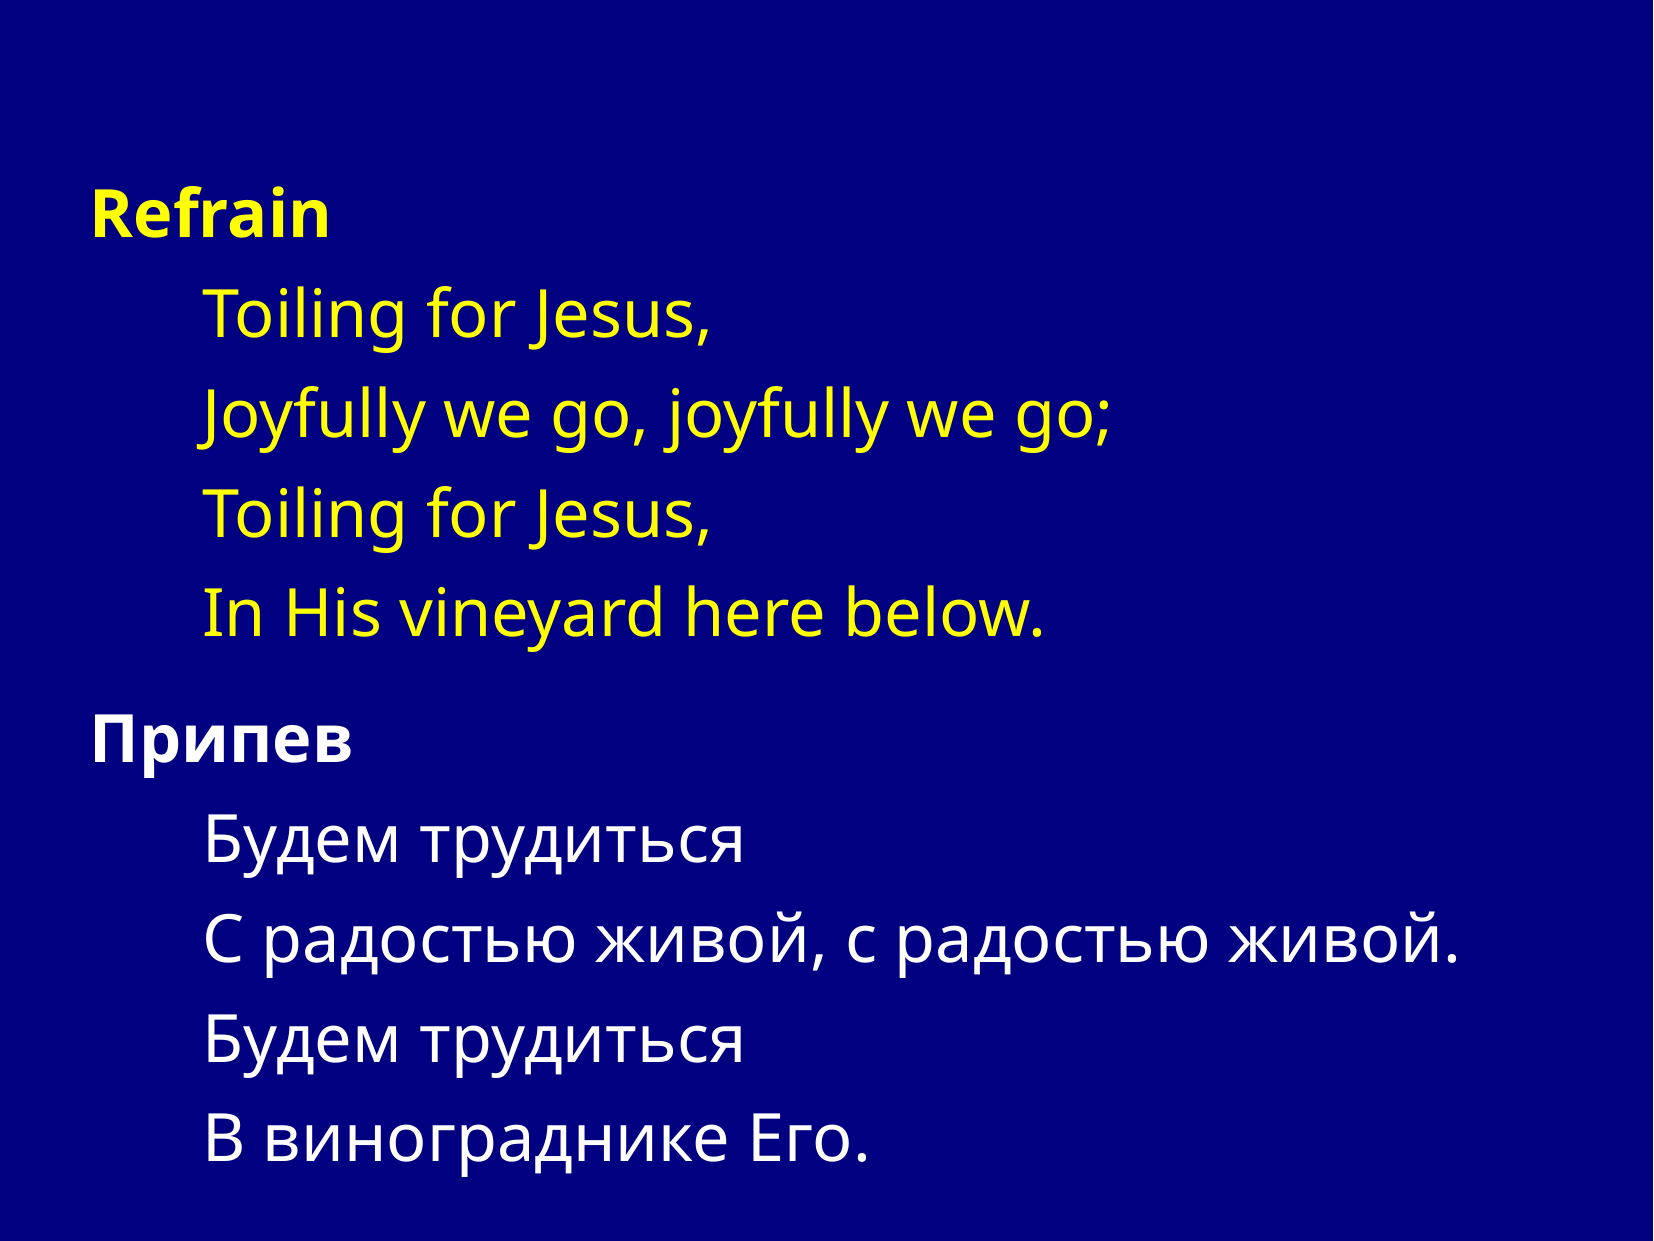

Refrain
	Toiling for Jesus,
	Joyfully we go, joyfully we go;
	Toiling for Jesus,
	In His vineyard here below.
Припев
	Будем трудиться
	С радостью живой, с радостью живой.
	Будем трудиться
	В винограднике Его.